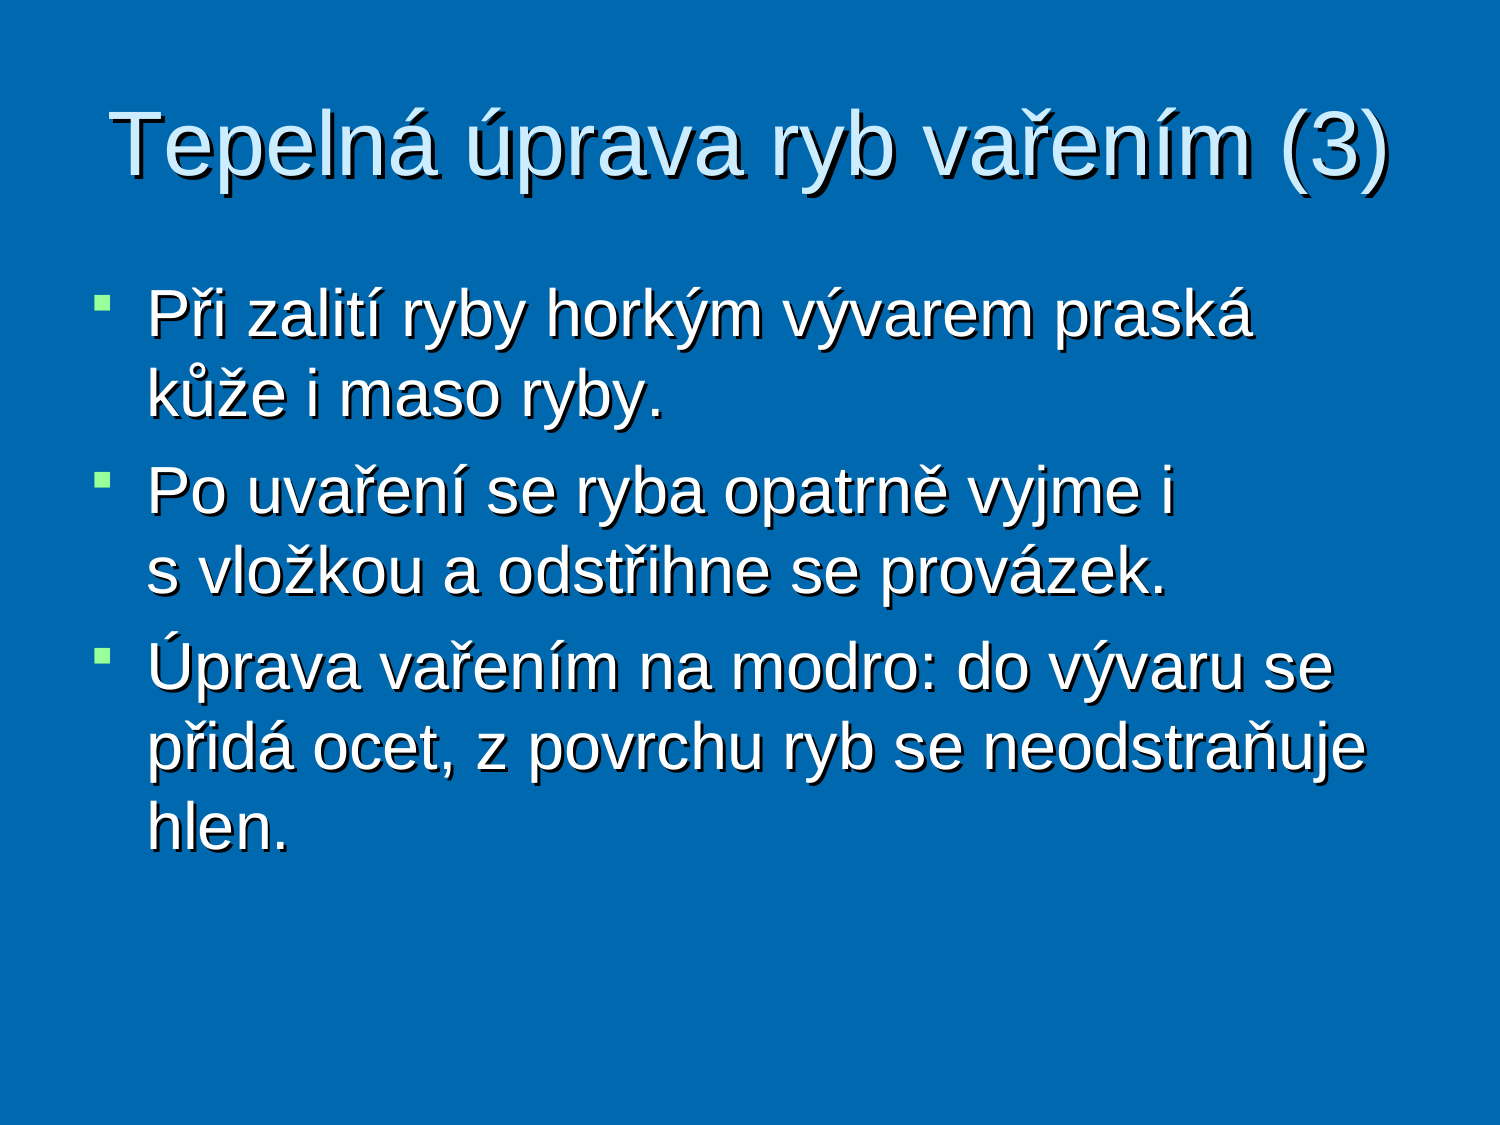

# Tepelná úprava ryb vařením (3)
Při zalití ryby horkým vývarem praská kůže i maso ryby.
Po uvaření se ryba opatrně vyjme i s vložkou a odstřihne se provázek.
Úprava vařením na modro: do vývaru se přidá ocet, z povrchu ryb se neodstraňuje hlen.